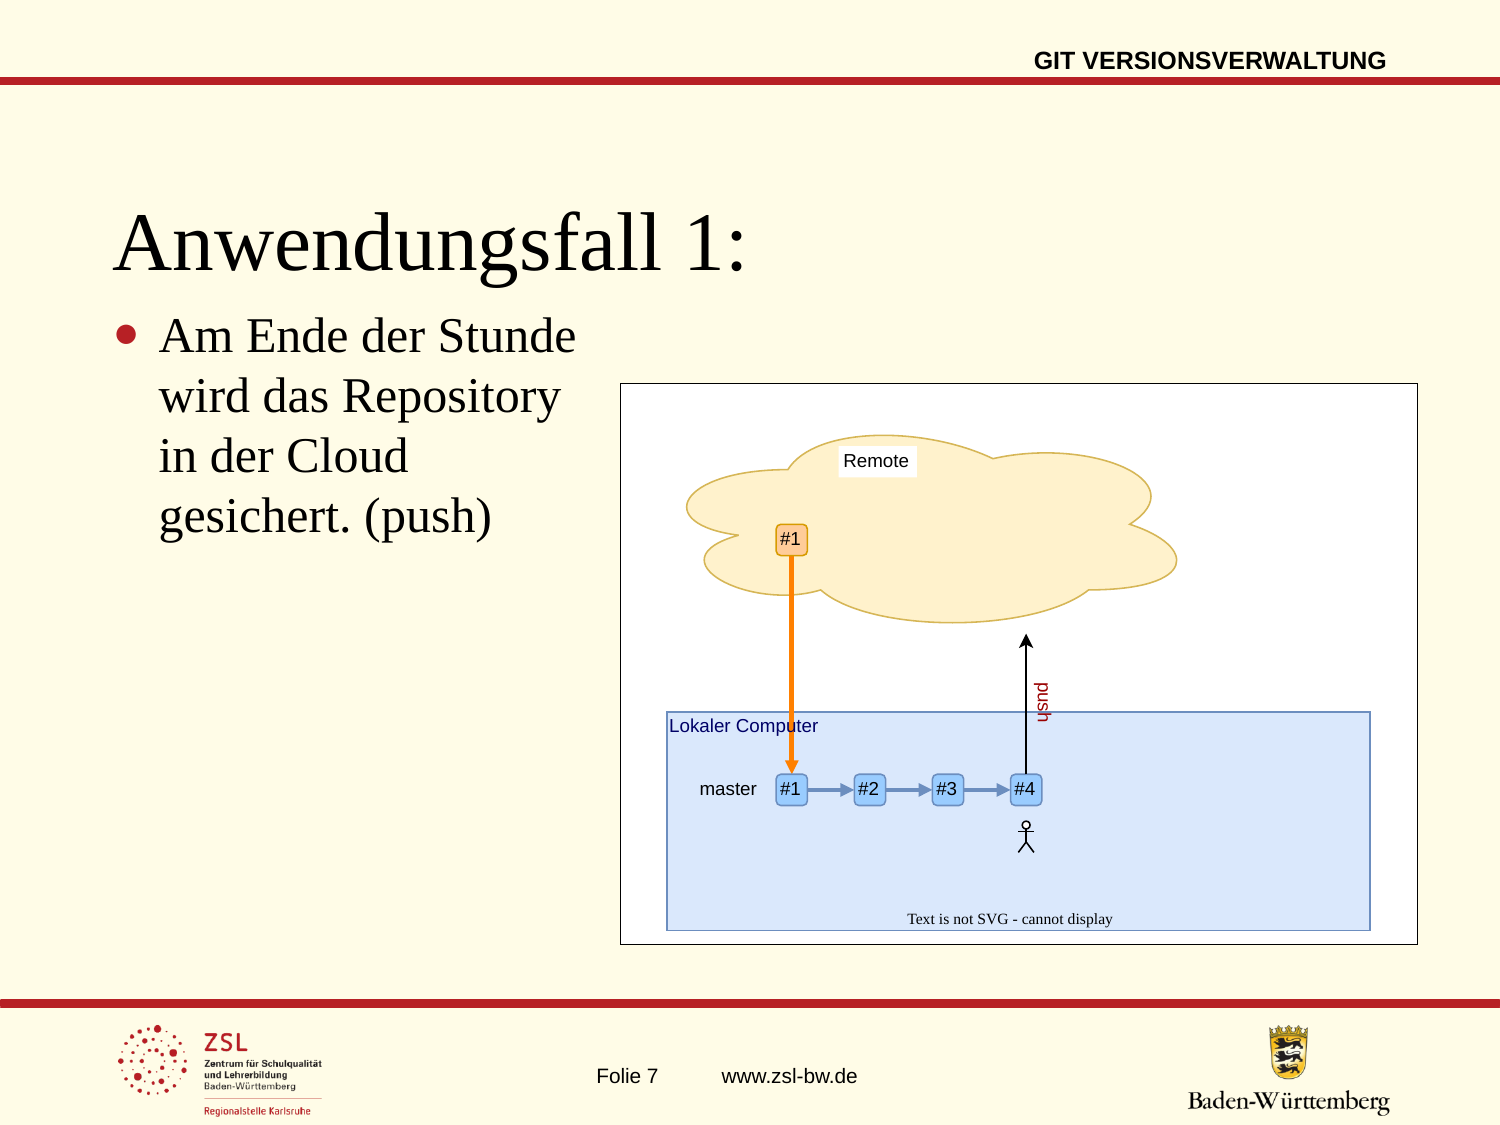

GIT VERSIONSVERWALTUNG
# Anwendungsfall 1:
Am Ende der Stunde wird das Repository in der Cloud gesichert. (push)
Folie www.zsl-bw.de